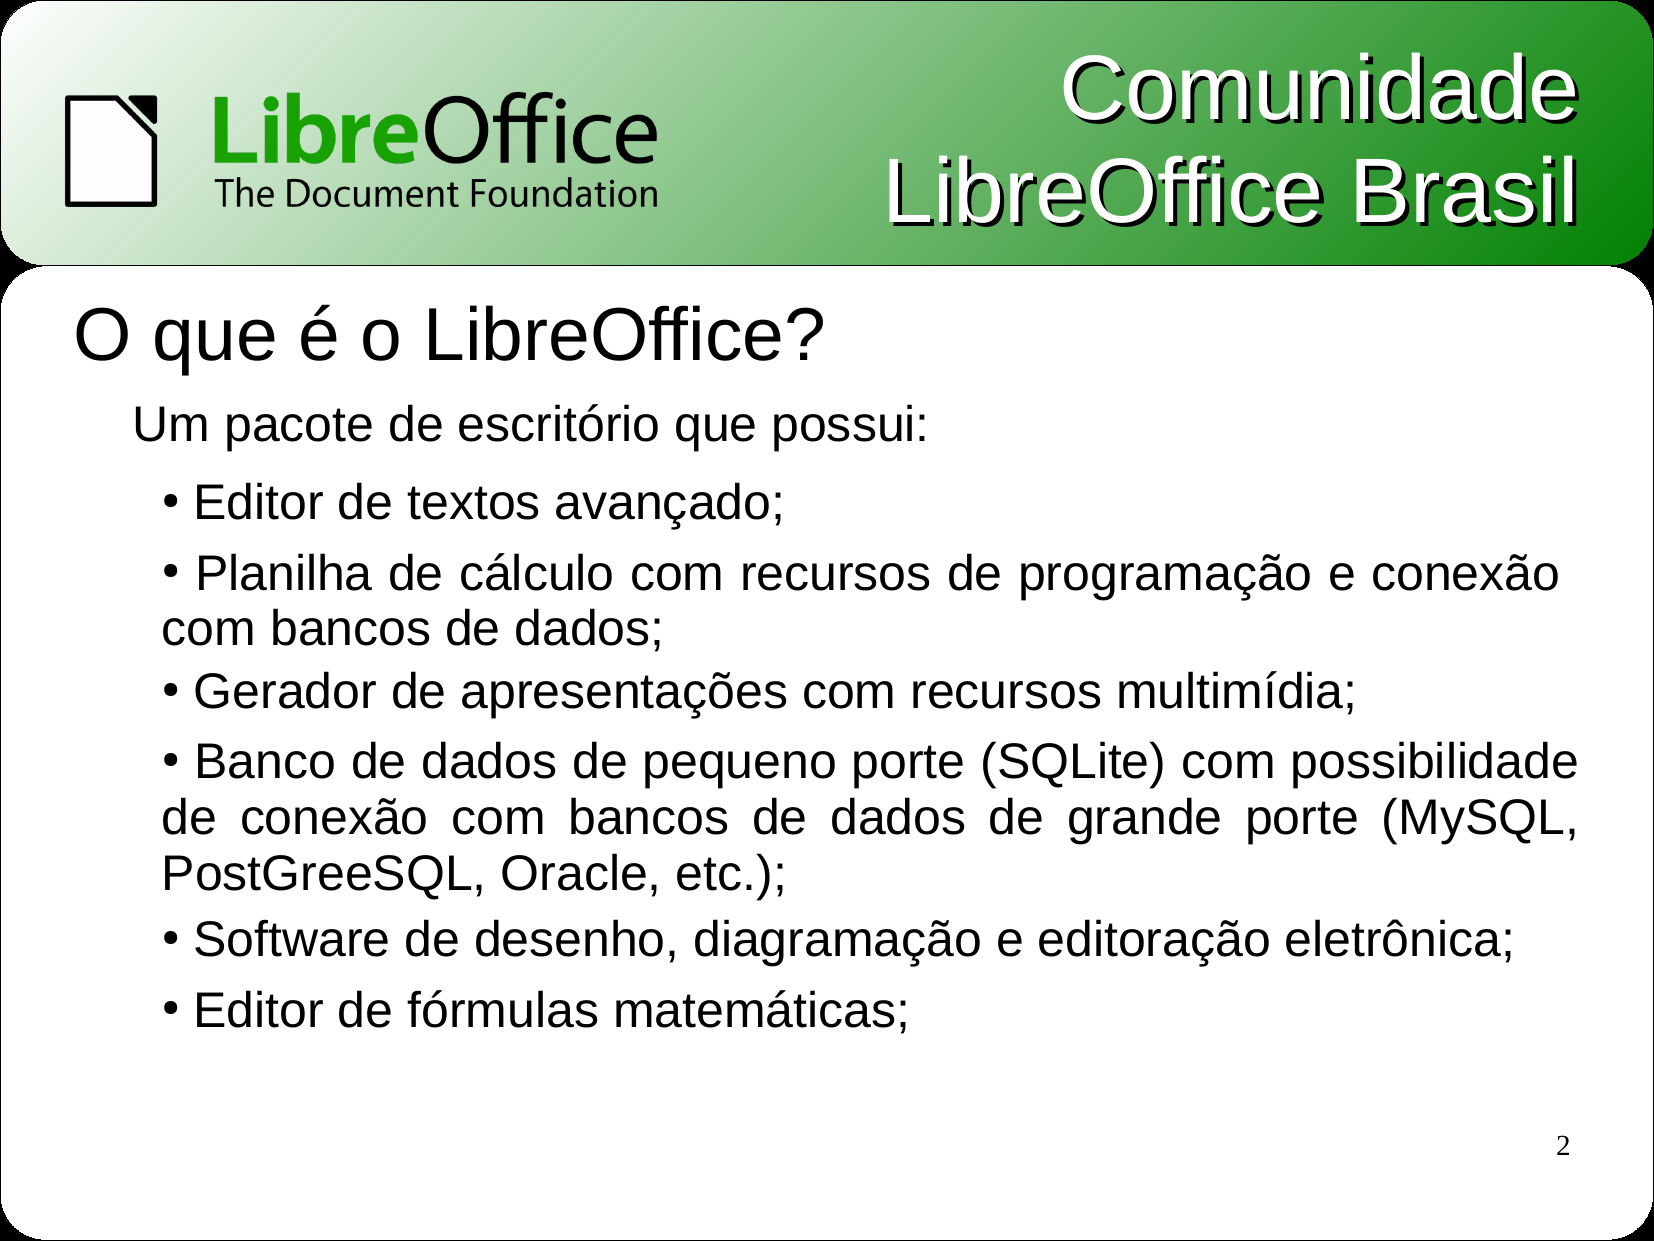

Comunidade LibreOffice Brasil
O que é o LibreOffice?
Um pacote de escritório que possui:
 Editor de textos avançado;
 Planilha de cálculo com recursos de programação e conexão com bancos de dados;
 Gerador de apresentações com recursos multimídia;
 Banco de dados de pequeno porte (SQLite) com possibilidade de conexão com bancos de dados de grande porte (MySQL, PostGreeSQL, Oracle, etc.);
 Software de desenho, diagramação e editoração eletrônica;
 Editor de fórmulas matemáticas;
2